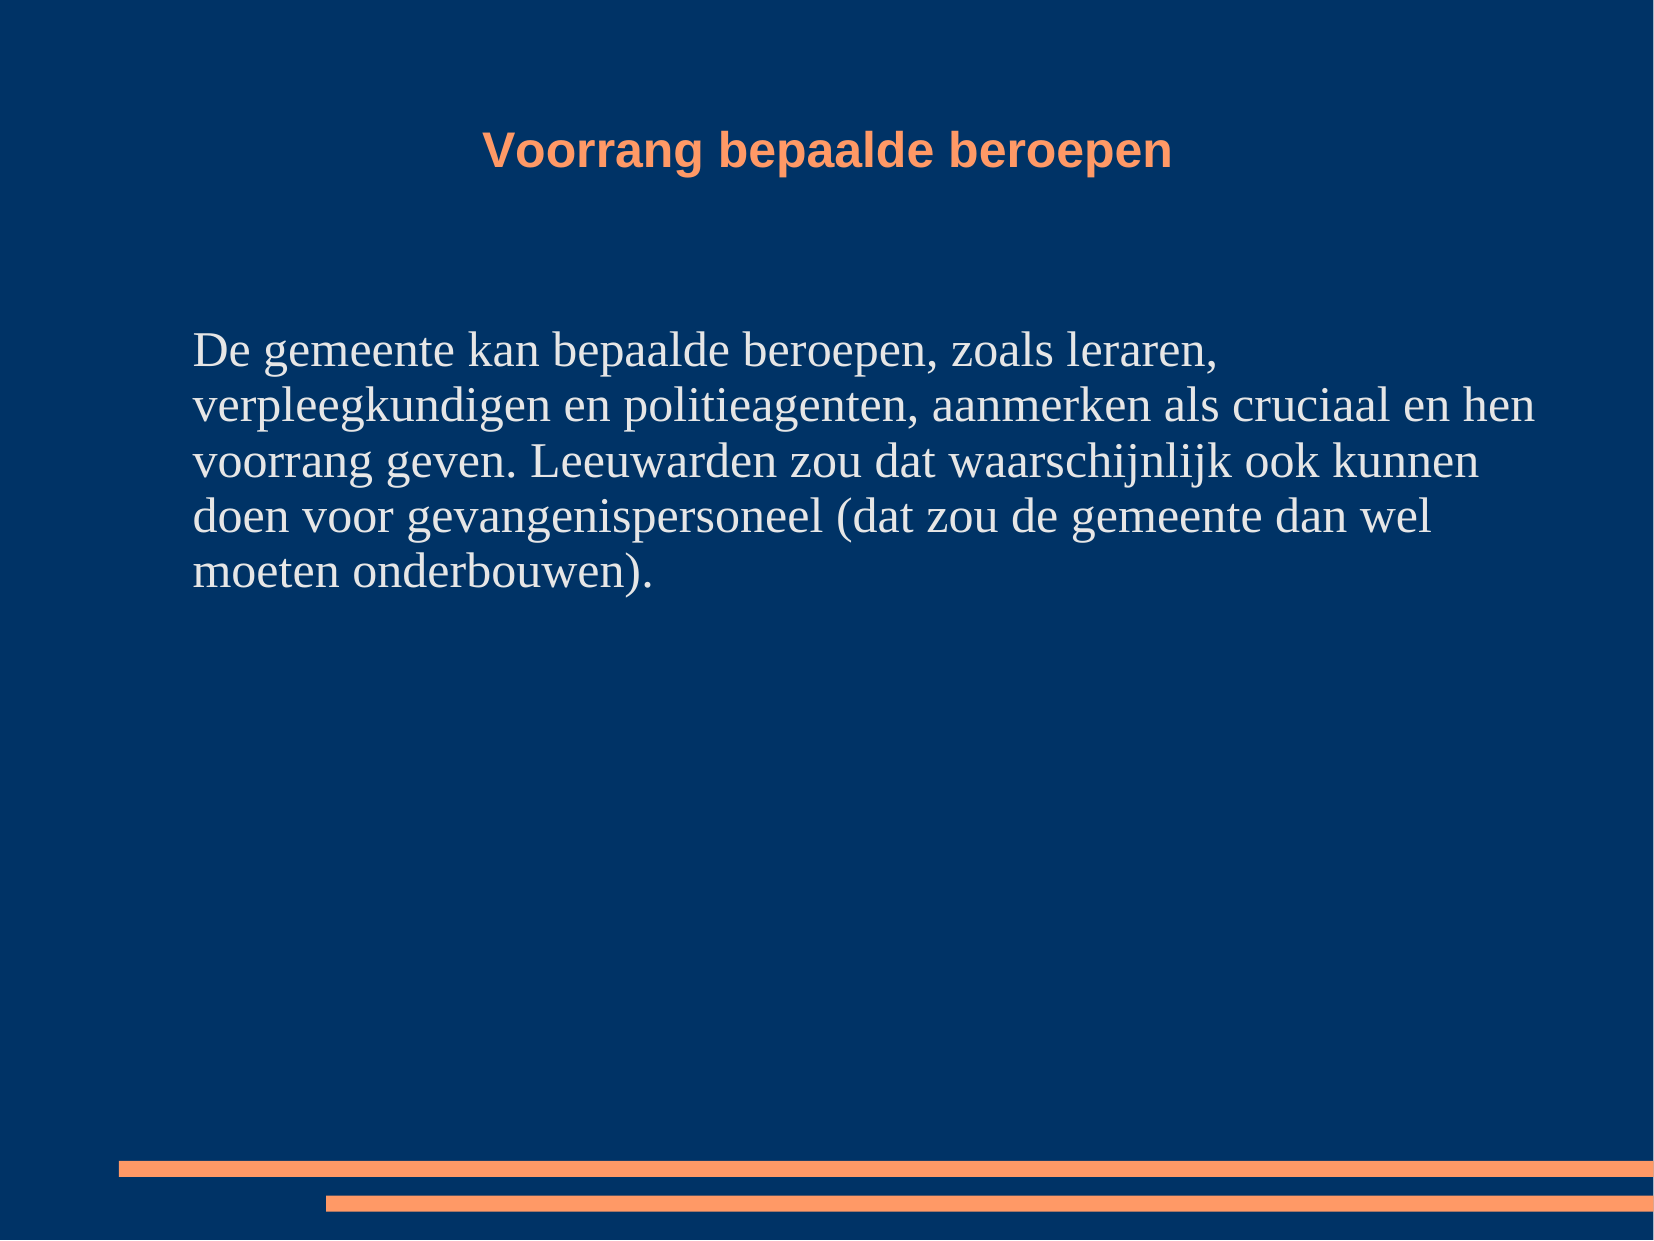

# Voorrang bepaalde beroepen
De gemeente kan bepaalde beroepen, zoals leraren, verpleegkundigen en politieagenten, aanmerken als cruciaal en hen voorrang geven. Leeuwarden zou dat waarschijnlijk ook kunnen doen voor gevangenispersoneel (dat zou de gemeente dan wel moeten onderbouwen).